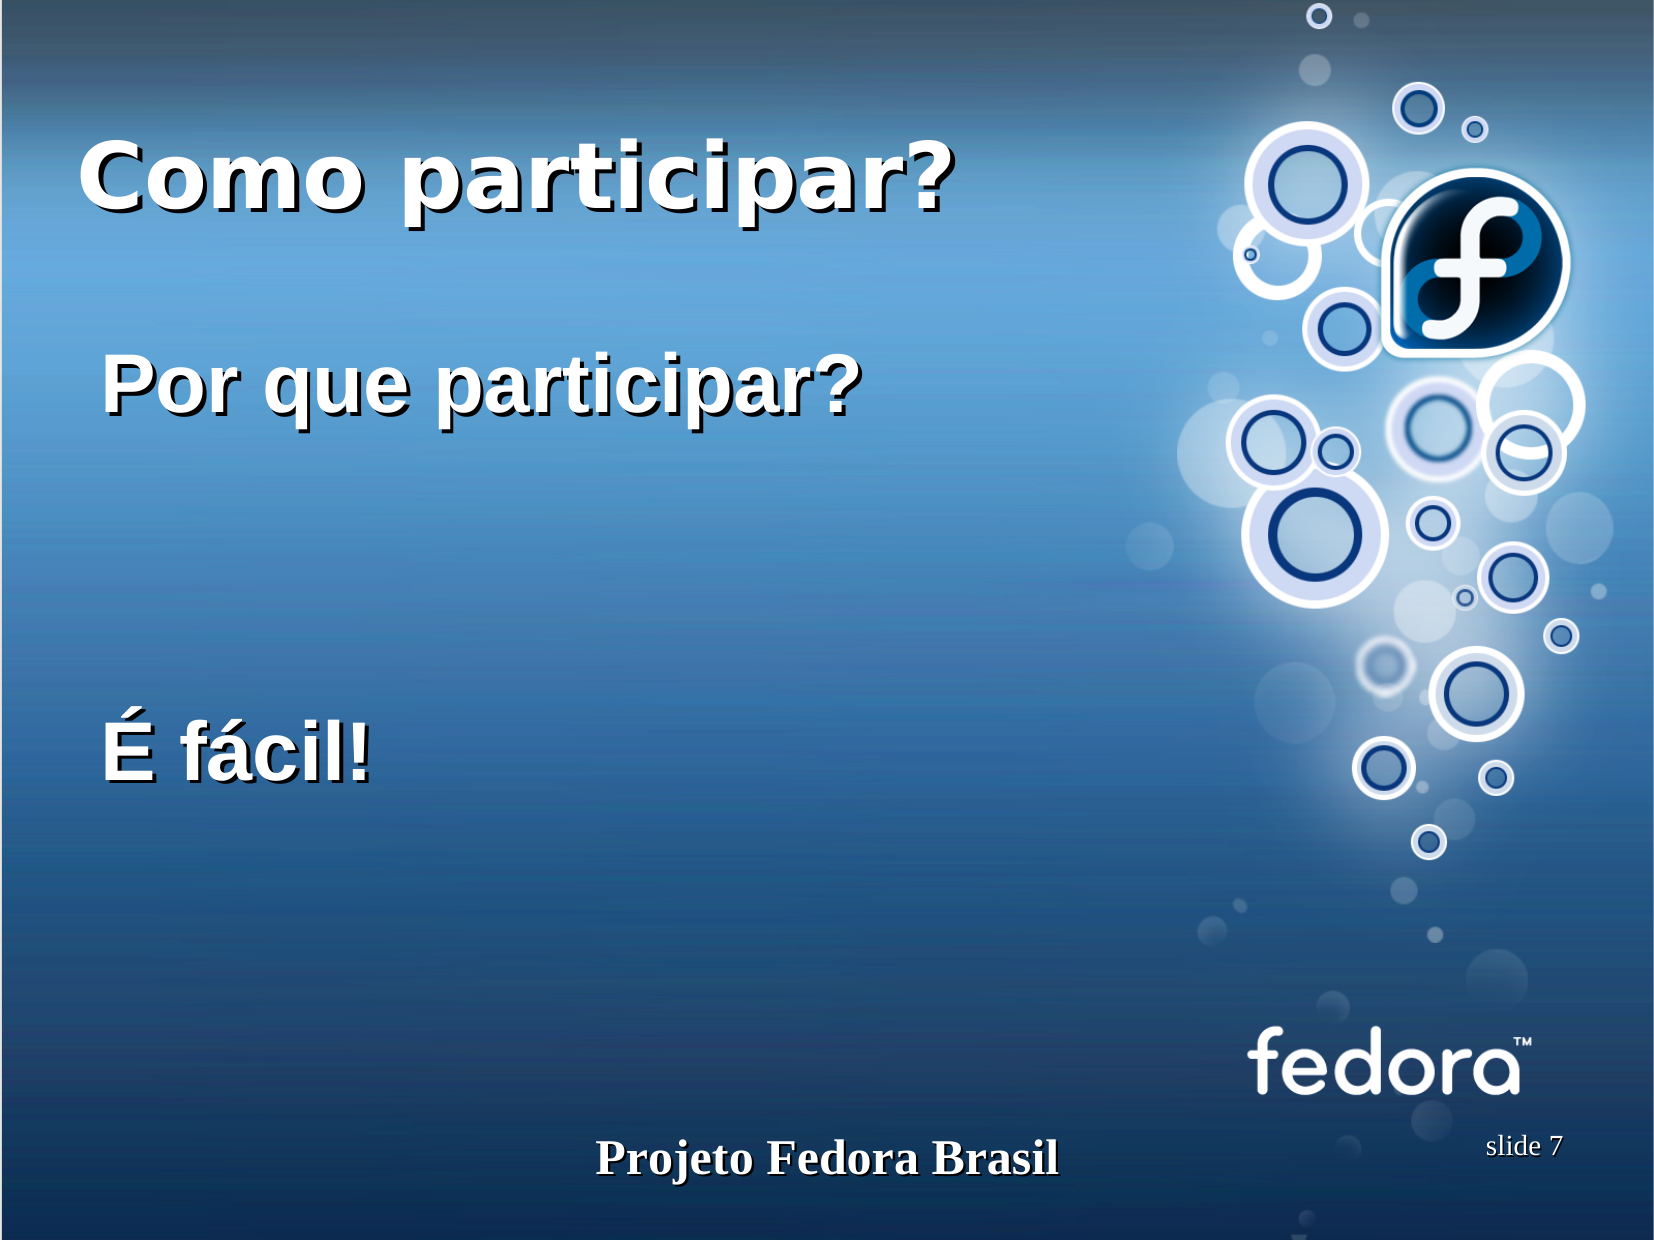

# Como participar?
Por que participar?
É fácil!
7